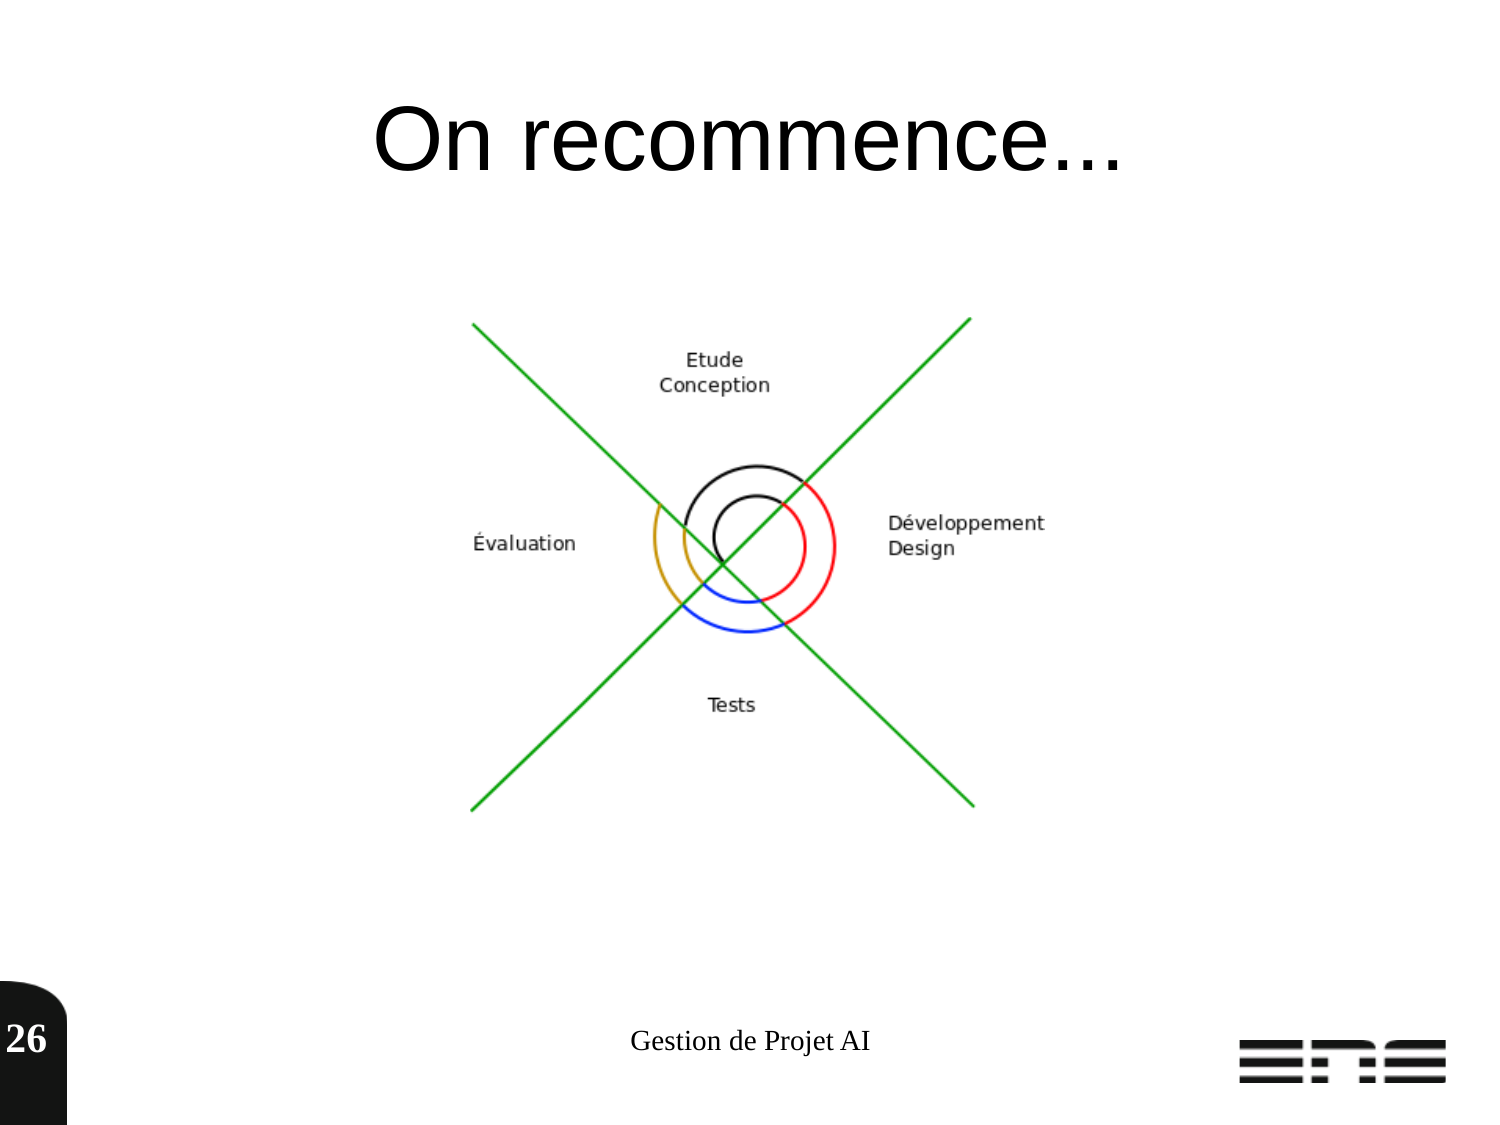

# On recommence...
26
Gestion de Projet AI